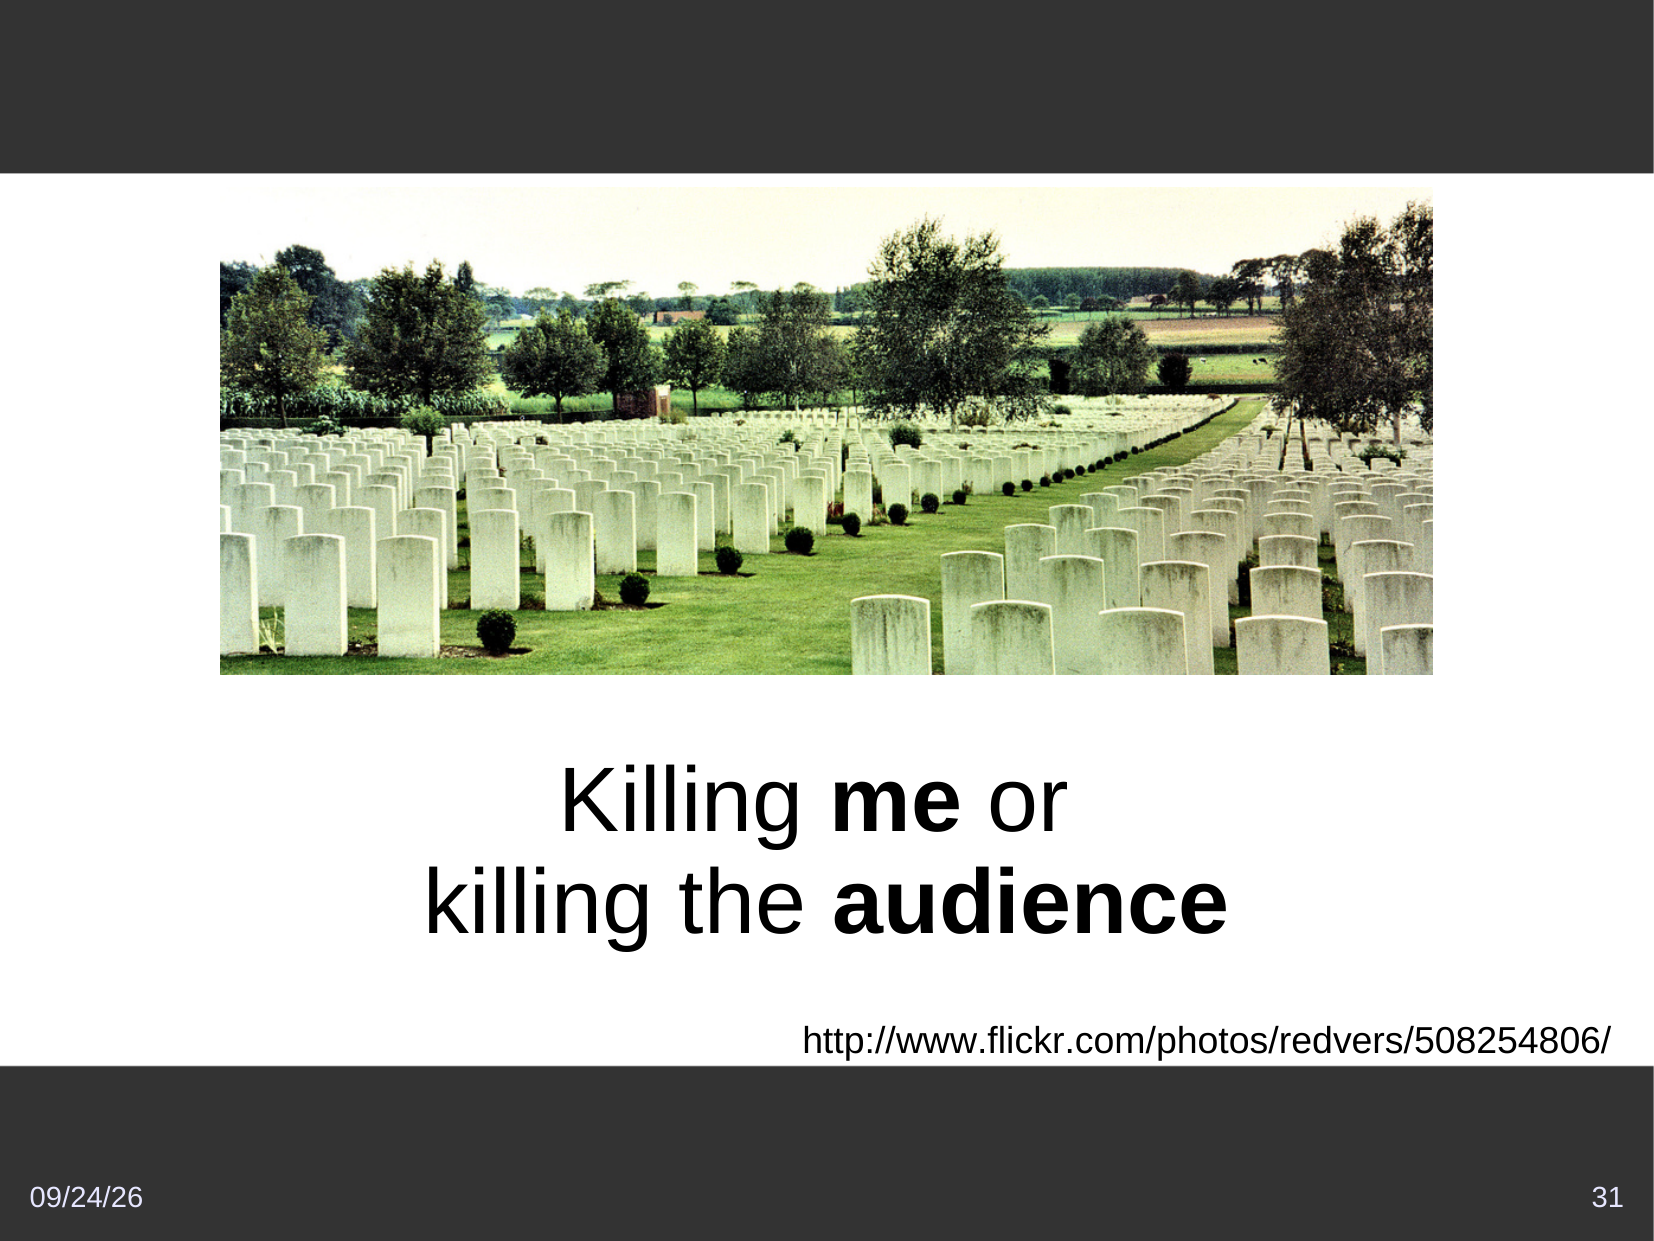

#
Killing me or
killing the audience
http://www.flickr.com/photos/redvers/508254806/
31